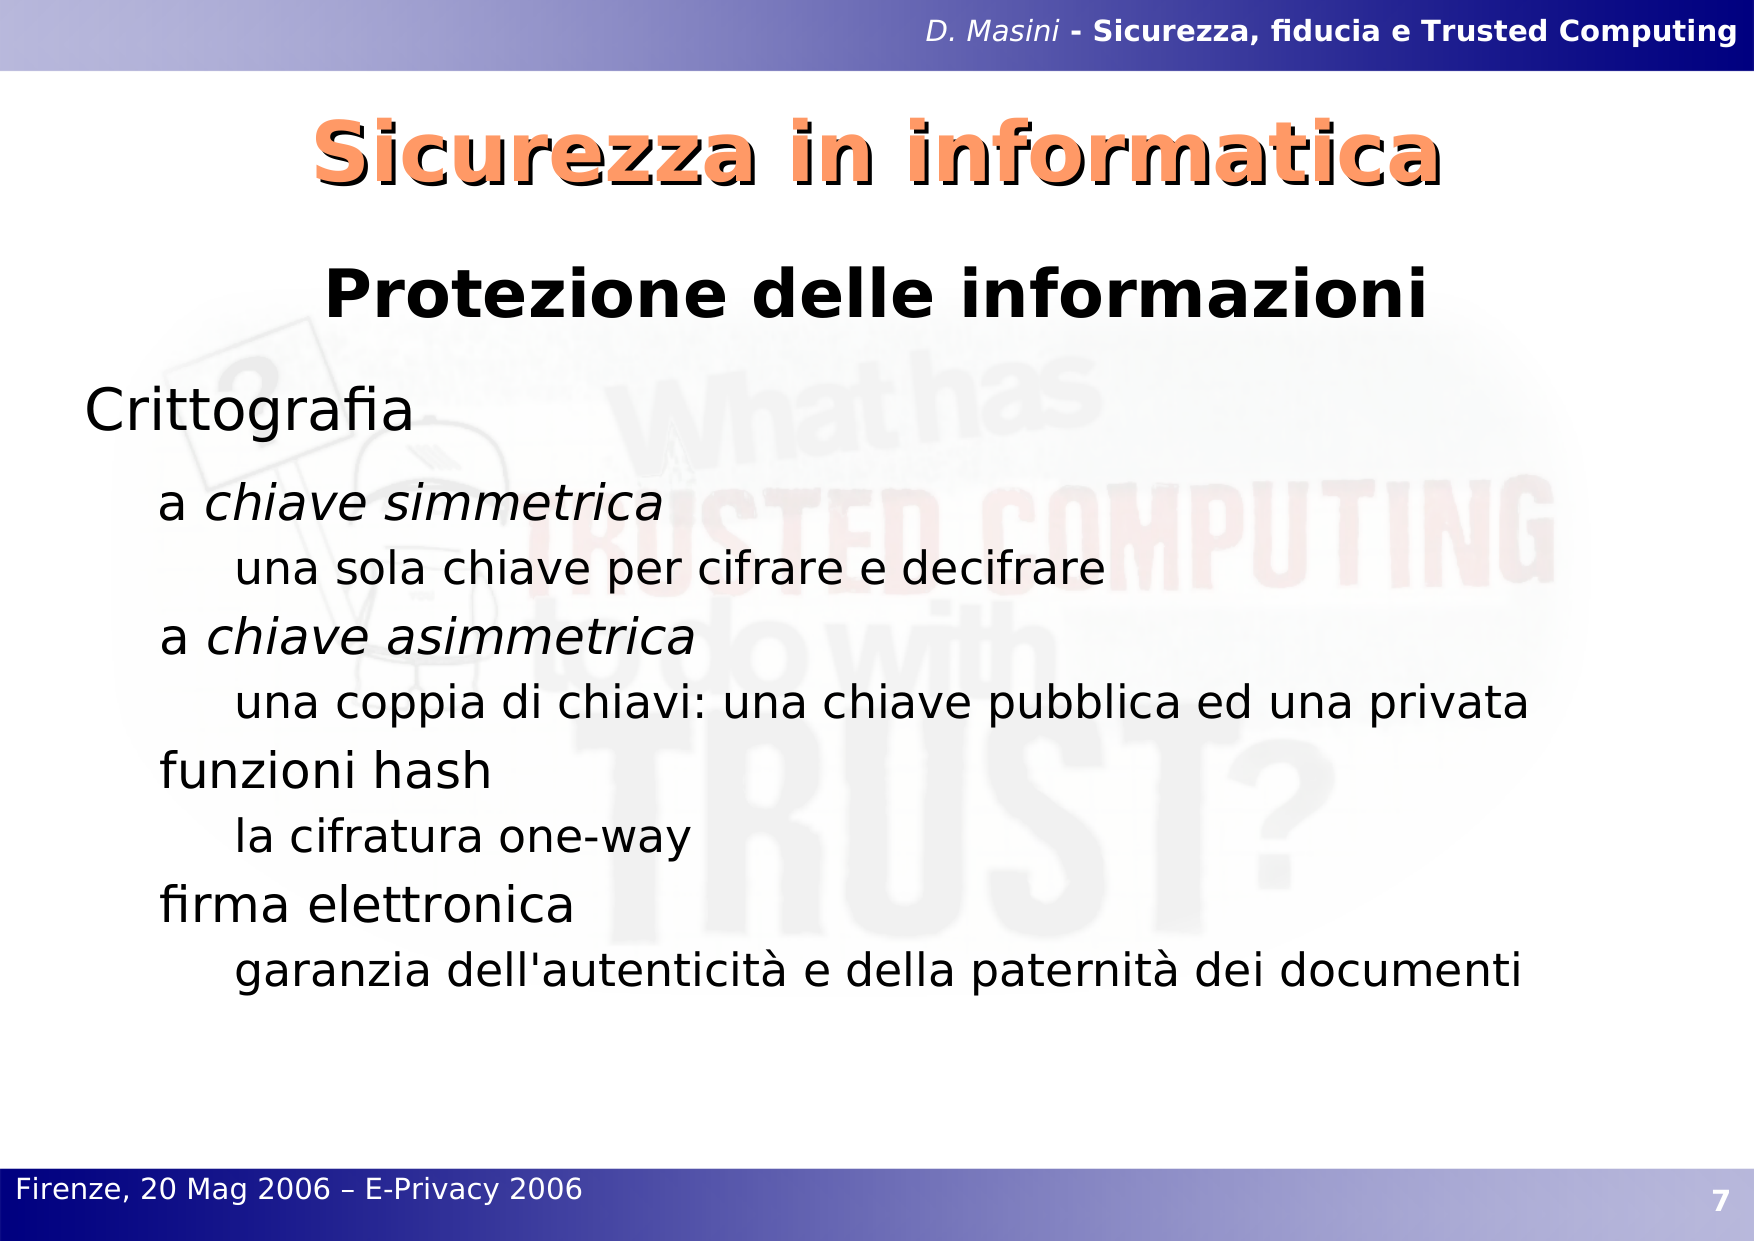

D. Masini - Sicurezza, fiducia e Trusted Computing
# Sicurezza in informatica
Protezione delle informazioni
Crittografia
a chiave simmetrica
una sola chiave per cifrare e decifrare
a chiave asimmetrica
una coppia di chiavi: una chiave pubblica ed una privata
funzioni hash
la cifratura one-way
firma elettronica
garanzia dell'autenticità e della paternità dei documenti
Firenze, 20 Mag 2006 – E-Privacy 2006